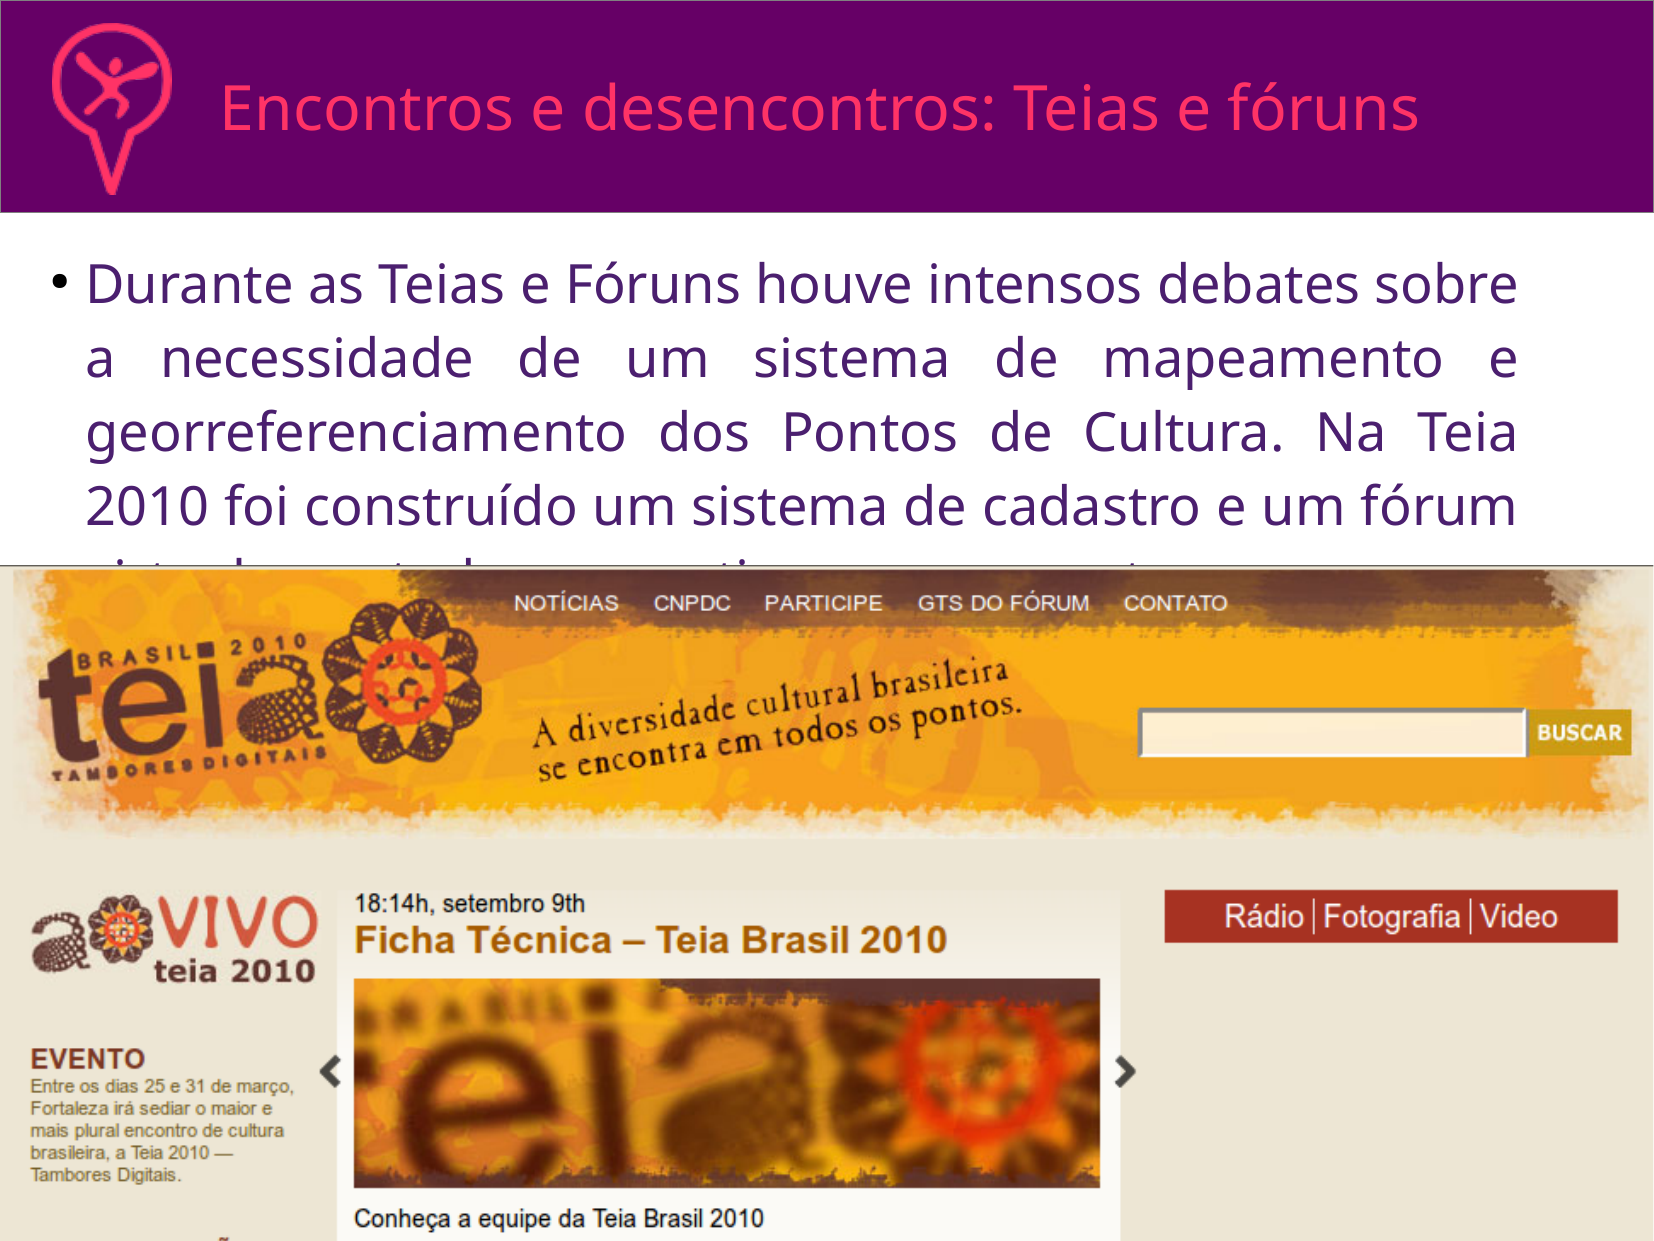

Encontros e desencontros: Teias e fóruns
#
Durante as Teias e Fóruns houve intensos debates sobre a necessidade de um sistema de mapeamento e georreferenciamento dos Pontos de Cultura. Na Teia 2010 foi construído um sistema de cadastro e um fórum virtual para todos que estiveram no evento.